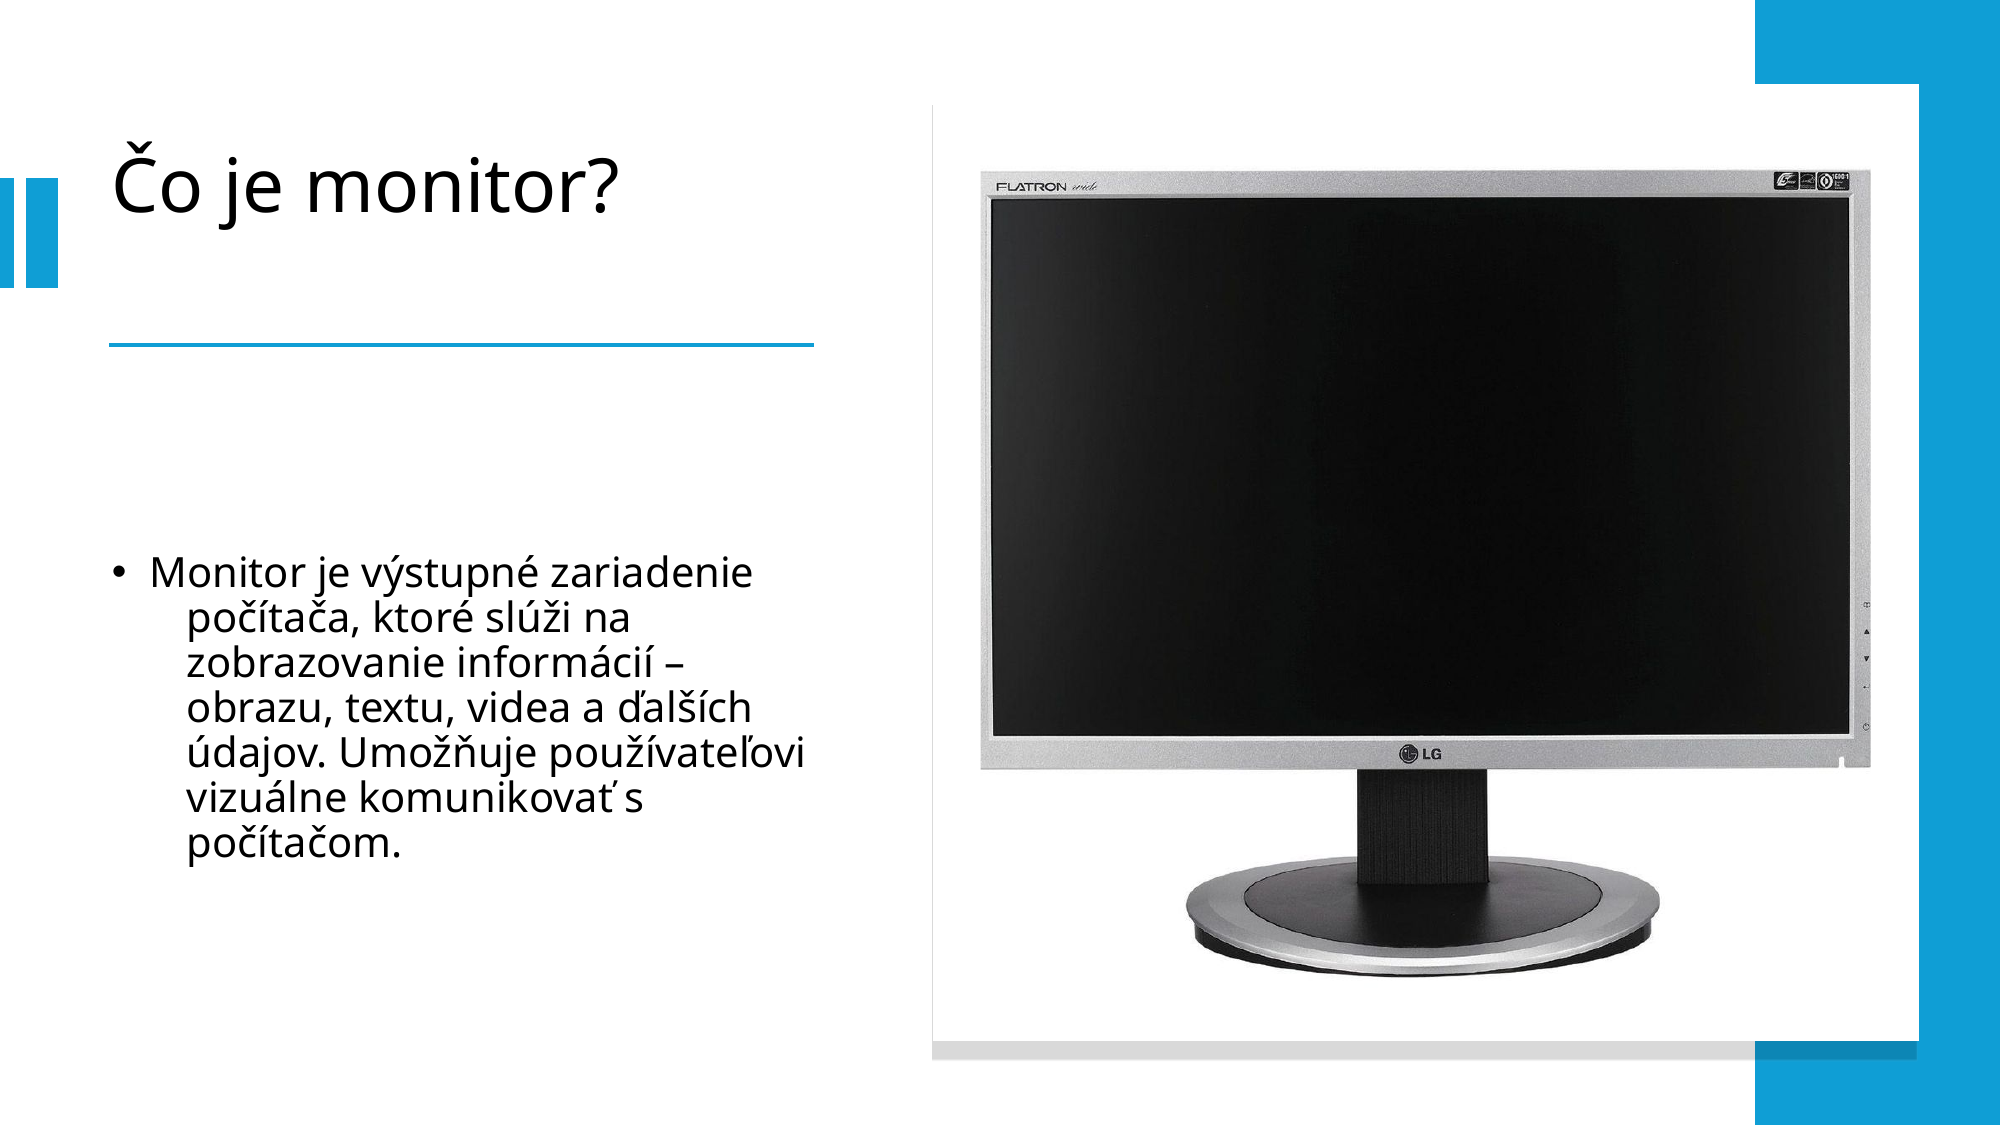

# Čo je monitor?
Monitor je výstupné zariadenie počítača, ktoré slúži na zobrazovanie informácií – obrazu, textu, videa a ďalších údajov. Umožňuje používateľovi vizuálne komunikovať s počítačom.